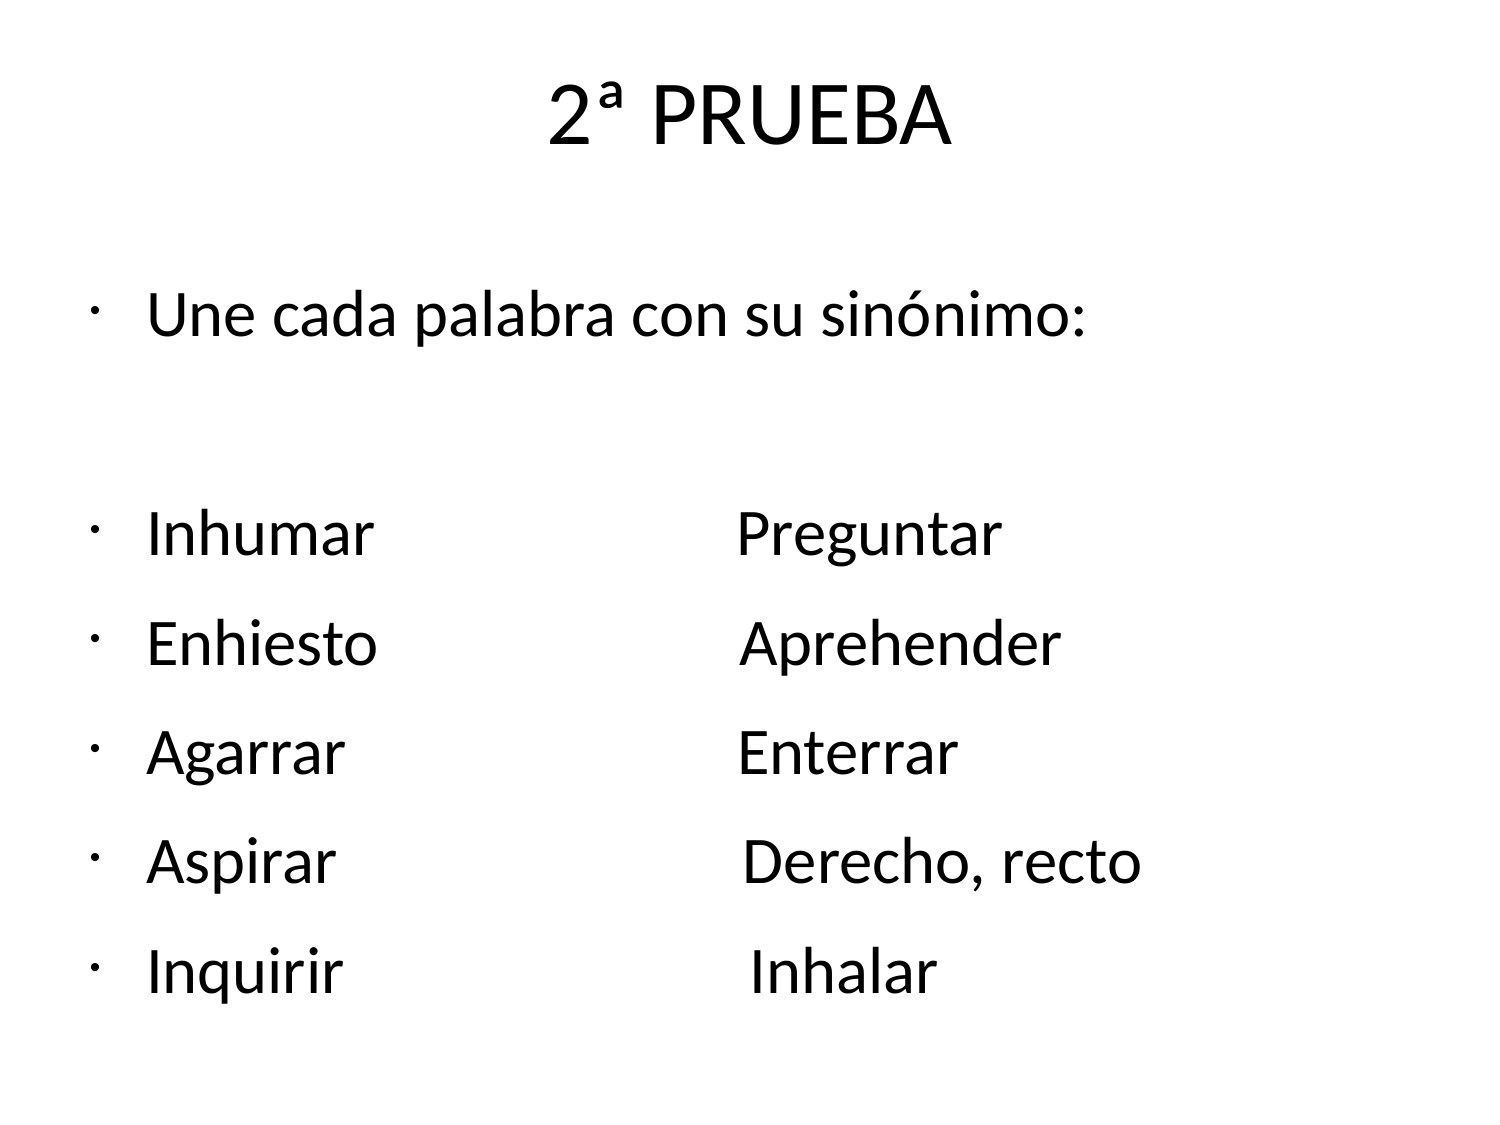

# 2ª PRUEBA
Une cada palabra con su sinónimo:
Inhumar Preguntar
Enhiesto Aprehender
Agarrar Enterrar
Aspirar Derecho, recto
Inquirir Inhalar